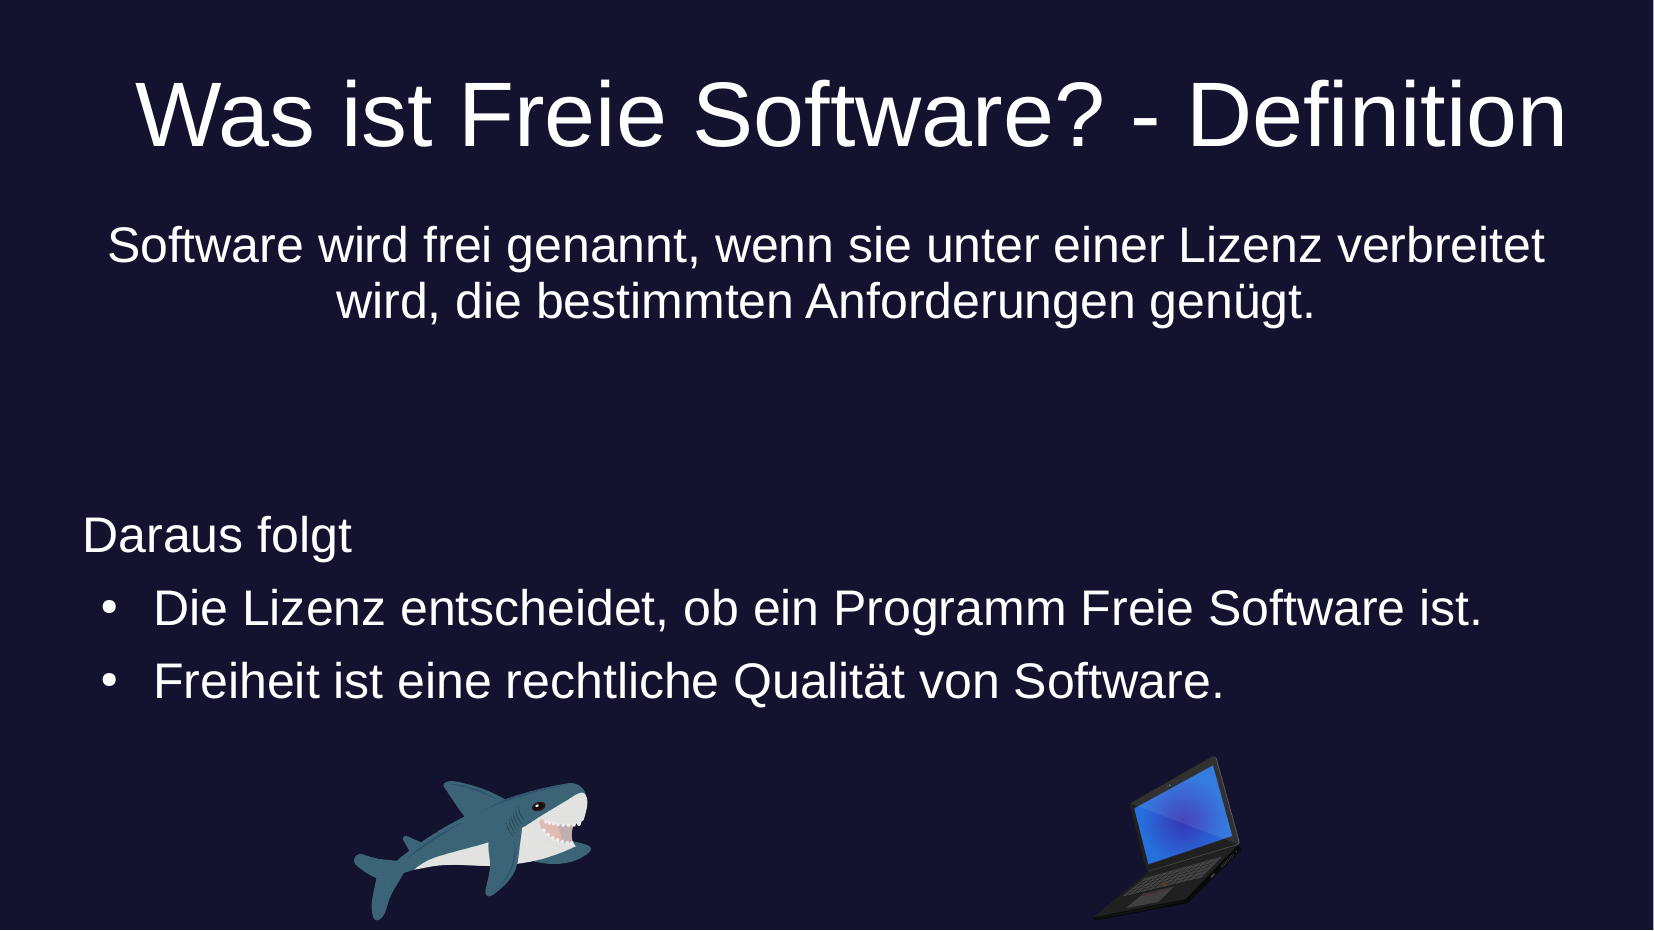

# Was ist Freie Software? - Definition
Software wird frei genannt, wenn sie unter einer Lizenz verbreitet wird, die bestimmten Anforderungen genügt.
Daraus folgt
Die Lizenz entscheidet, ob ein Programm Freie Software ist.
Freiheit ist eine rechtliche Qualität von Software.